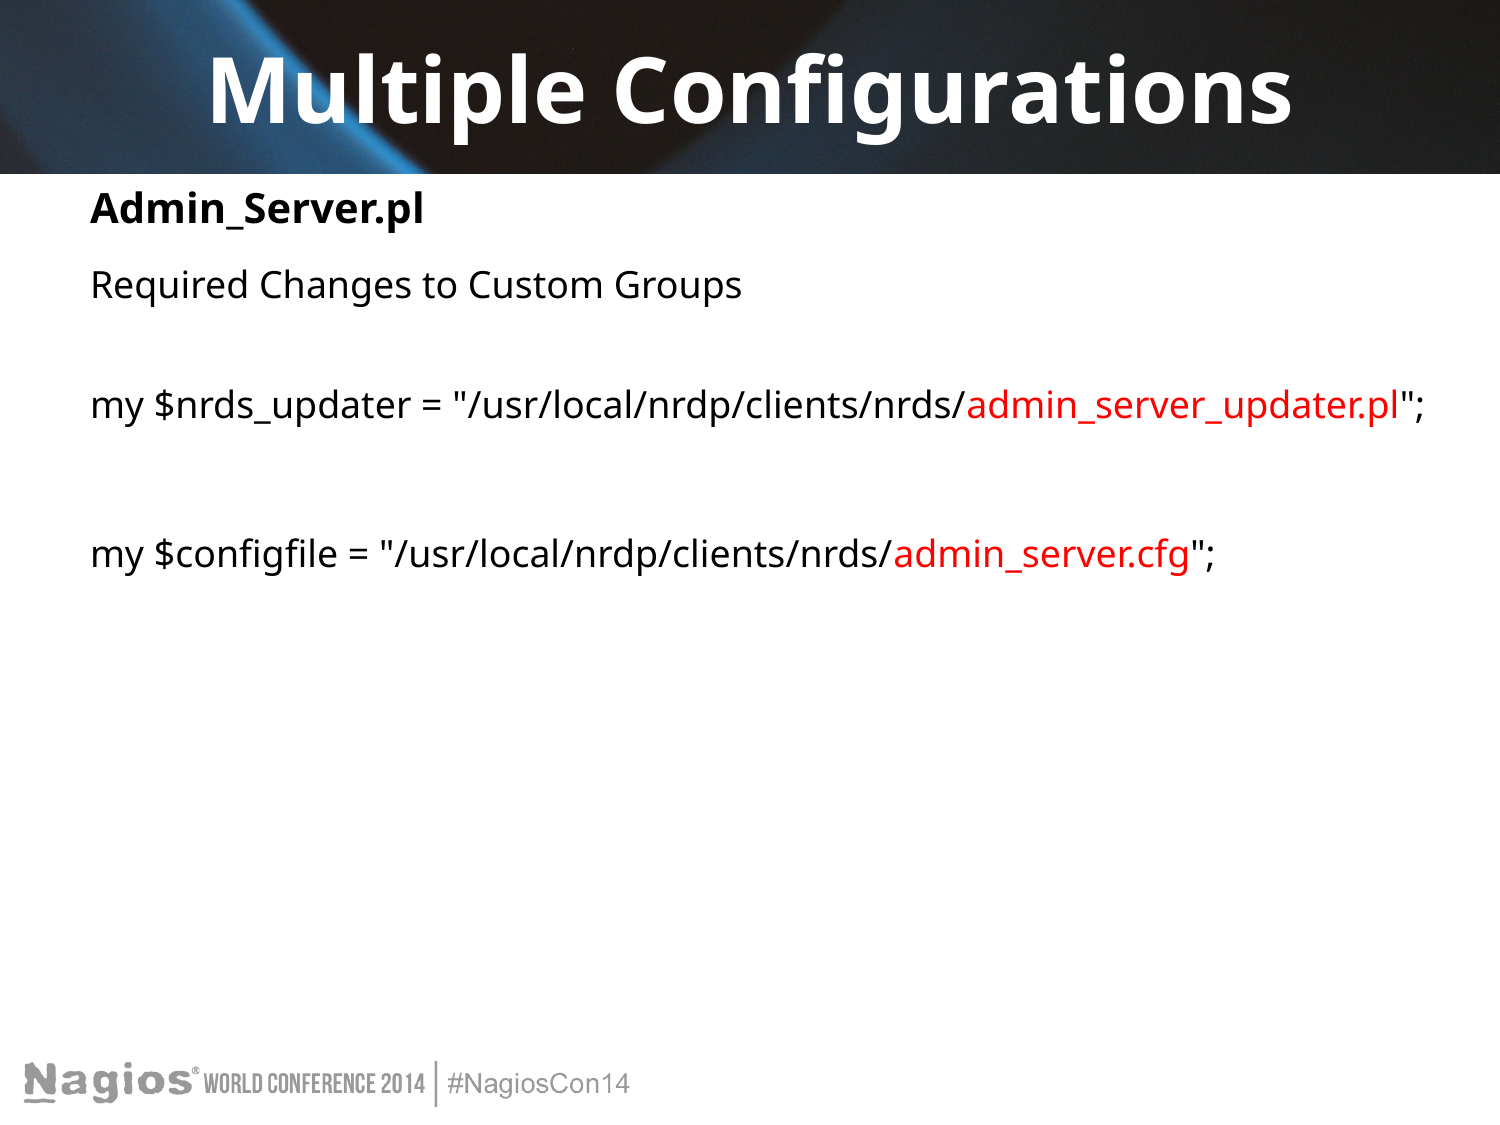

# Multiple Configurations
Admin_Server.pl
Required Changes to Custom Groups
my $nrds_updater = "/usr/local/nrdp/clients/nrds/admin_server_updater.pl";
my $configfile = "/usr/local/nrdp/clients/nrds/admin_server.cfg";